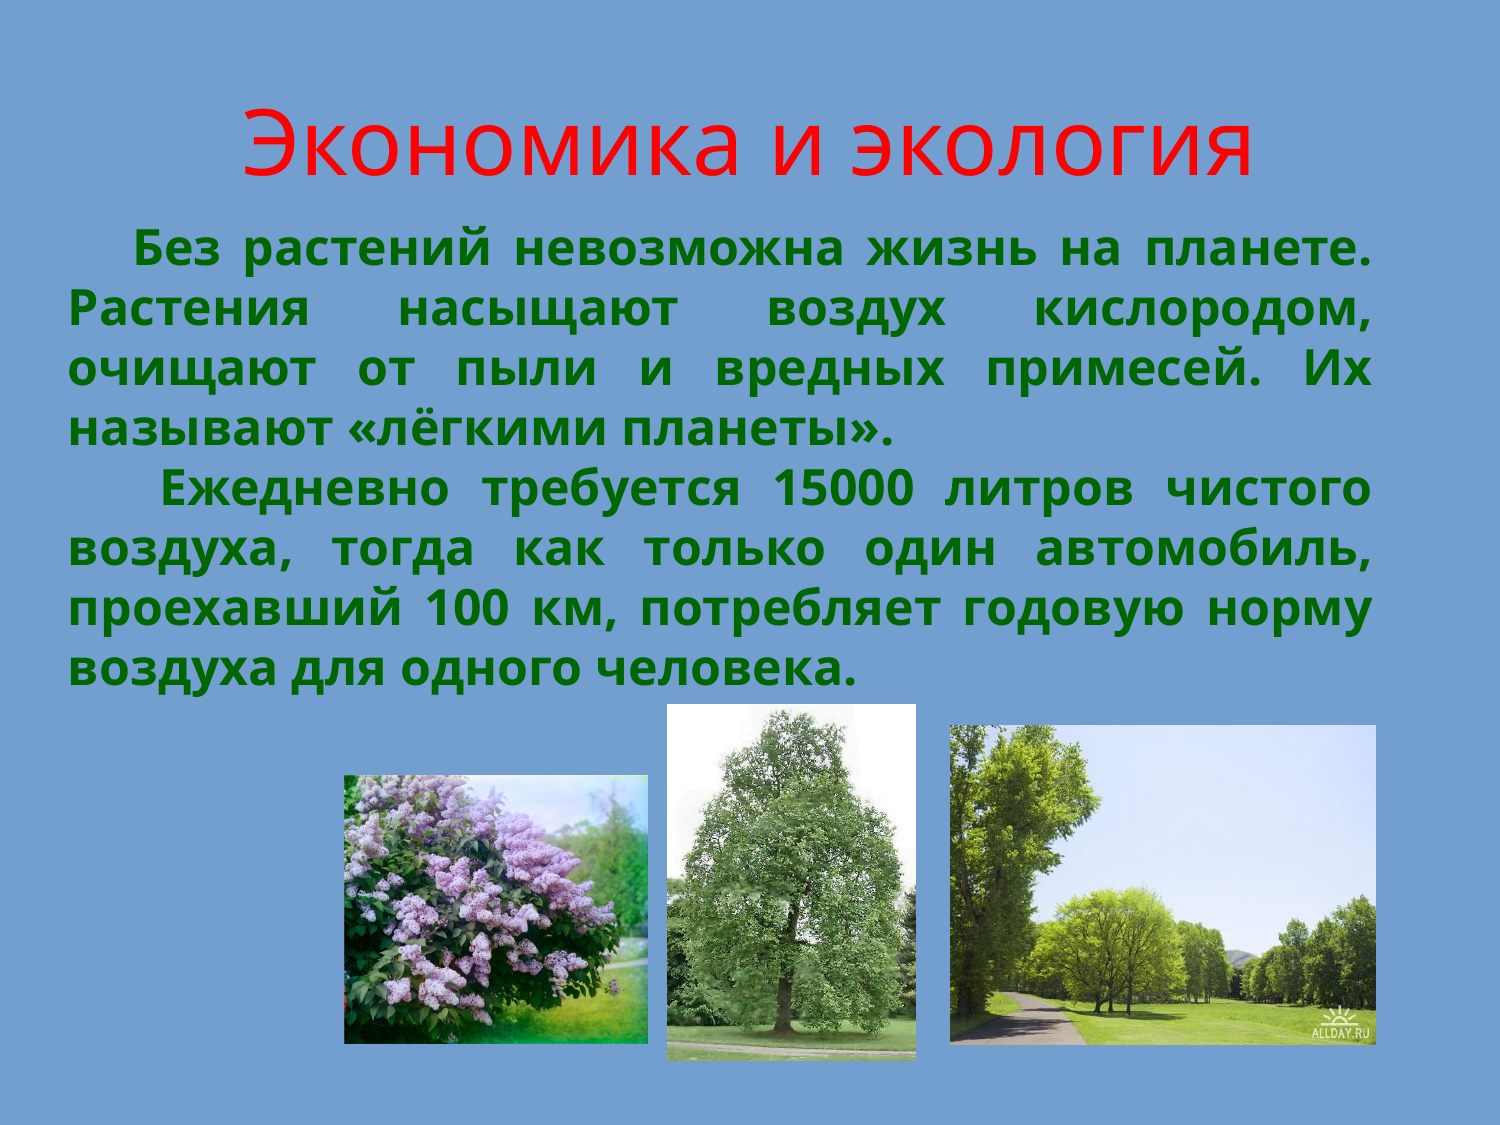

# Экономика и экология
 Без растений невозможна жизнь на планете. Растения насыщают воздух кислородом, очищают от пыли и вредных примесей. Их называют «лёгкими планеты».
 Ежедневно требуется 15000 литров чистого воздуха, тогда как только один автомобиль, проехавший 100 км, потребляет годовую норму воздуха для одного человека.